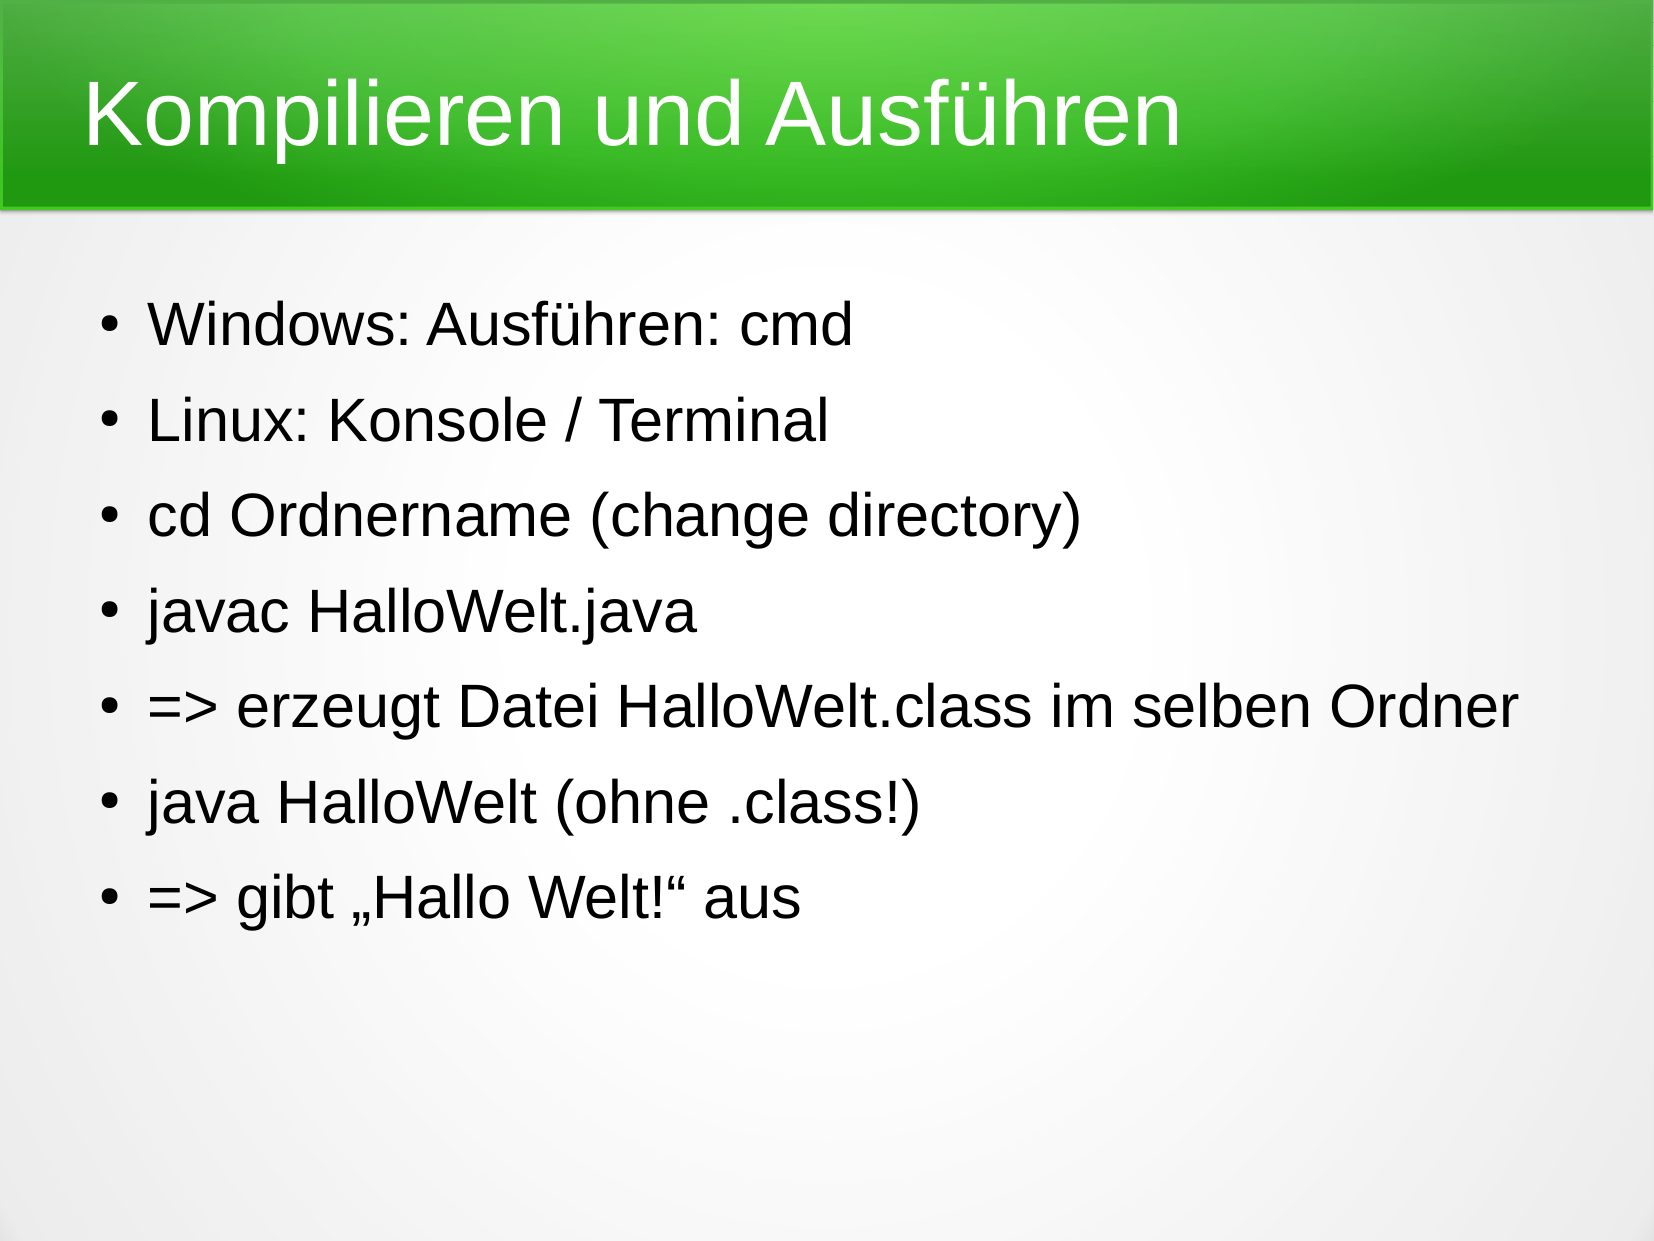

# Kompilieren und Ausführen
Windows: Ausführen: cmd
Linux: Konsole / Terminal
cd Ordnername (change directory)
javac HalloWelt.java
=> erzeugt Datei HalloWelt.class im selben Ordner
java HalloWelt (ohne .class!)
=> gibt „Hallo Welt!“ aus